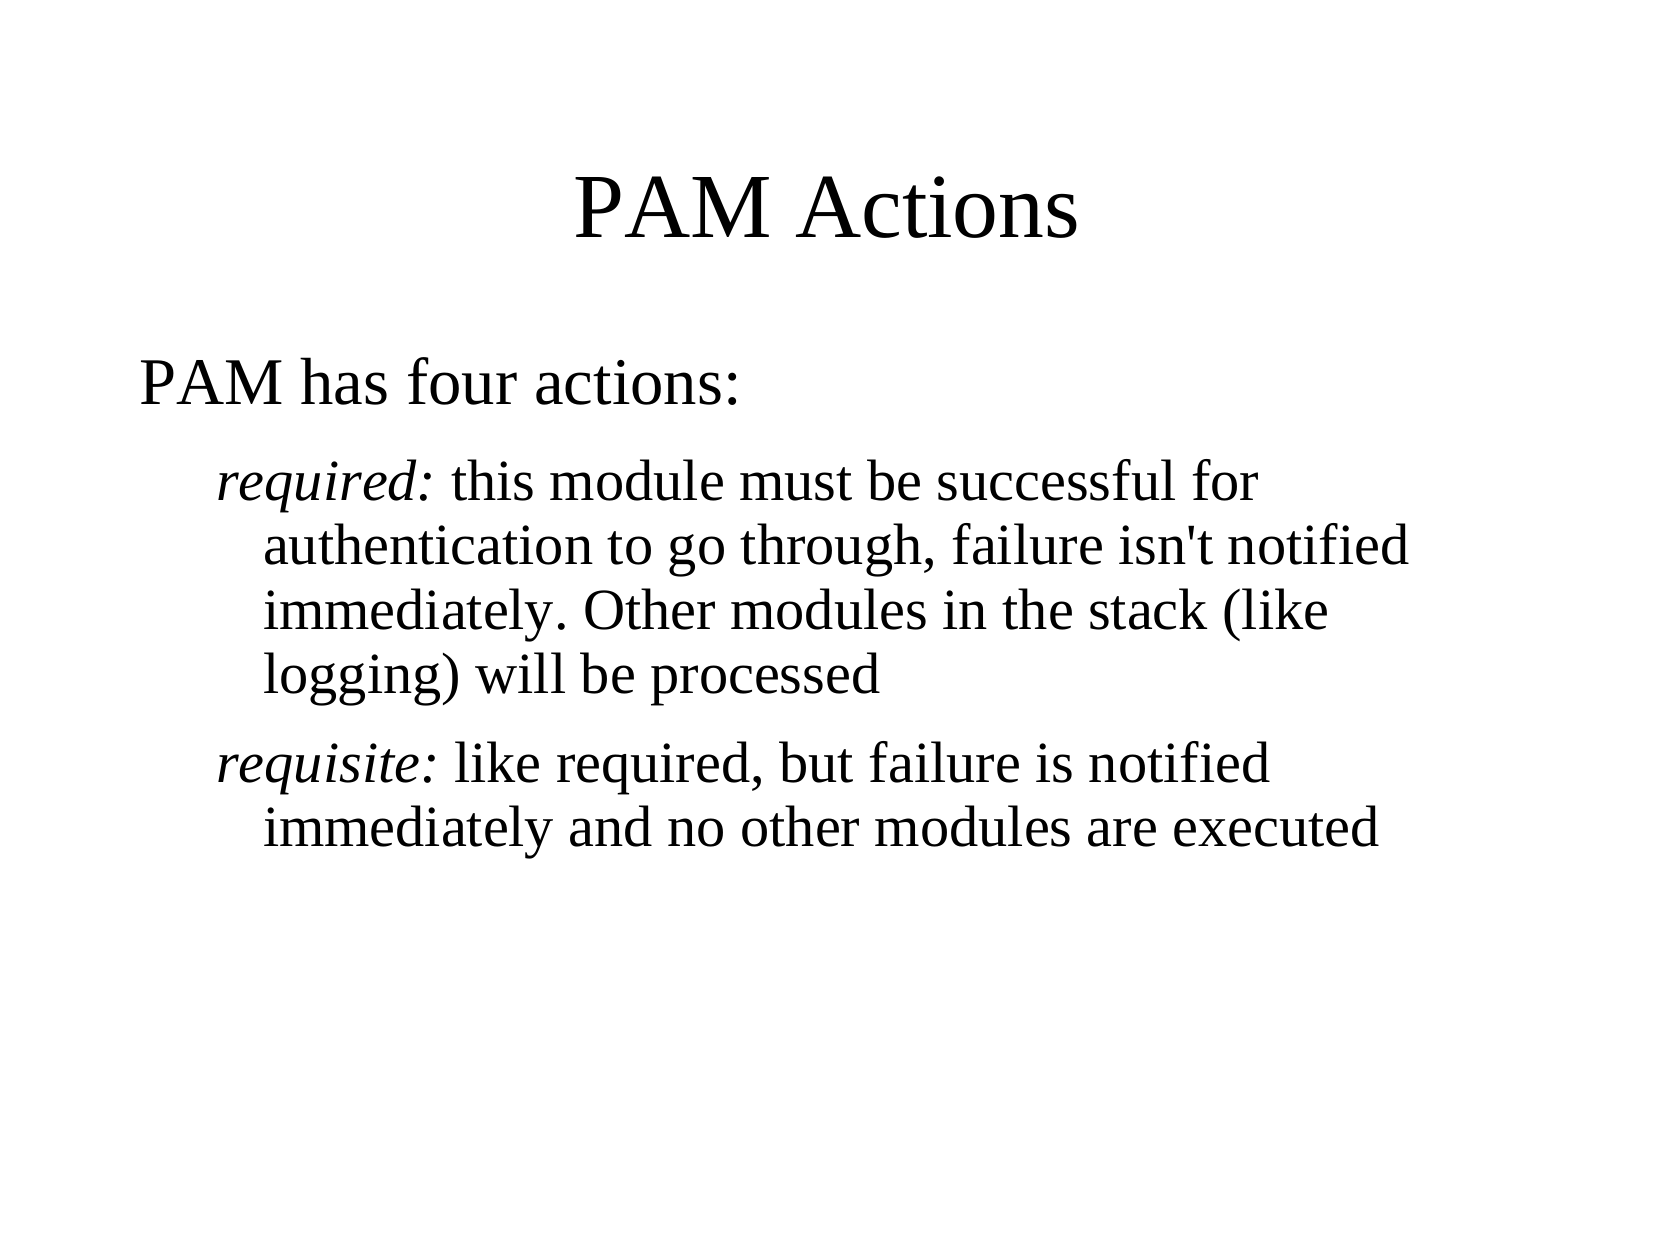

# PAM Actions
PAM has four actions:
required: this module must be successful for authentication to go through, failure isn't notified immediately. Other modules in the stack (like logging) will be processed
requisite: like required, but failure is notified immediately and no other modules are executed